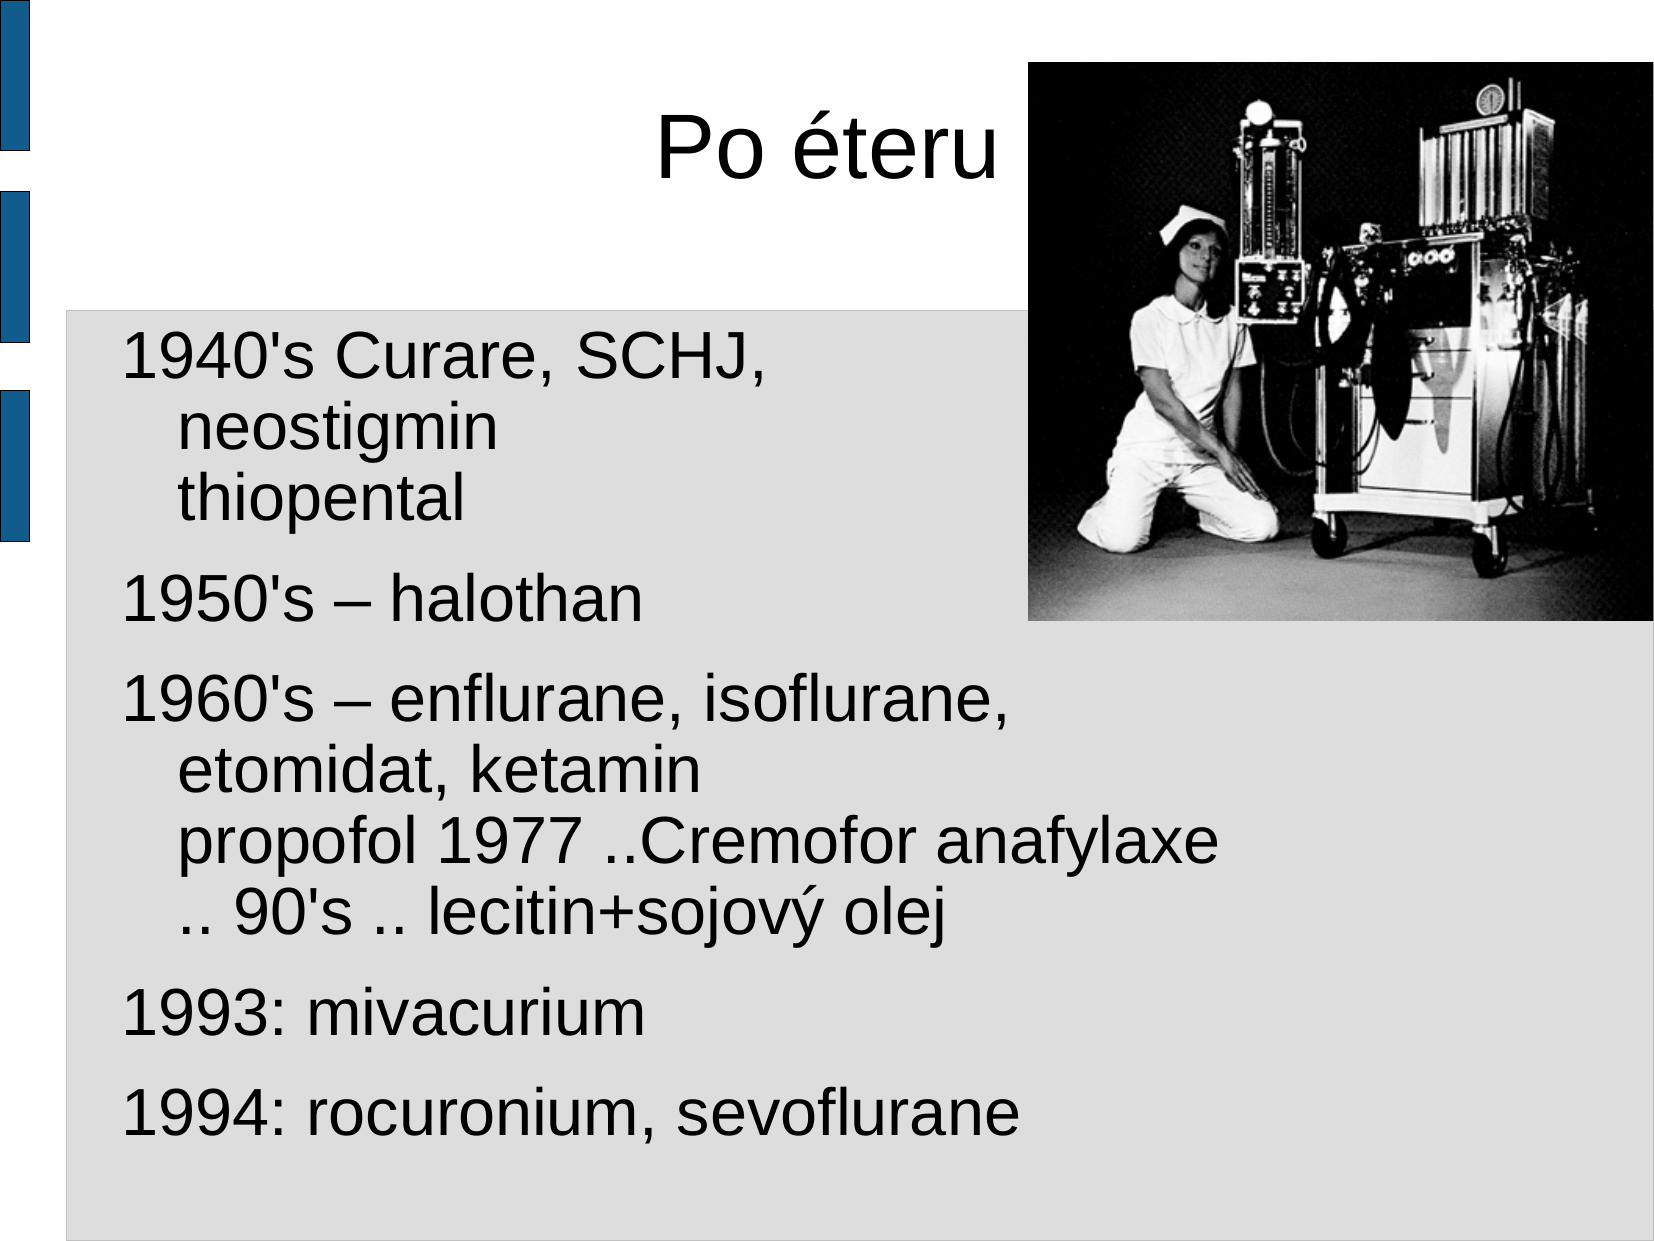

# Po éteru
1940's Curare, SCHJ,
neostigmin
thiopental
1950's – halothan
1960's – enflurane, isoflurane,
etomidat, ketamin
propofol 1977 ..Cremofor anafylaxe
.. 90's .. lecitin+sojový olej
1993: mivacurium
1994: rocuronium, sevoflurane